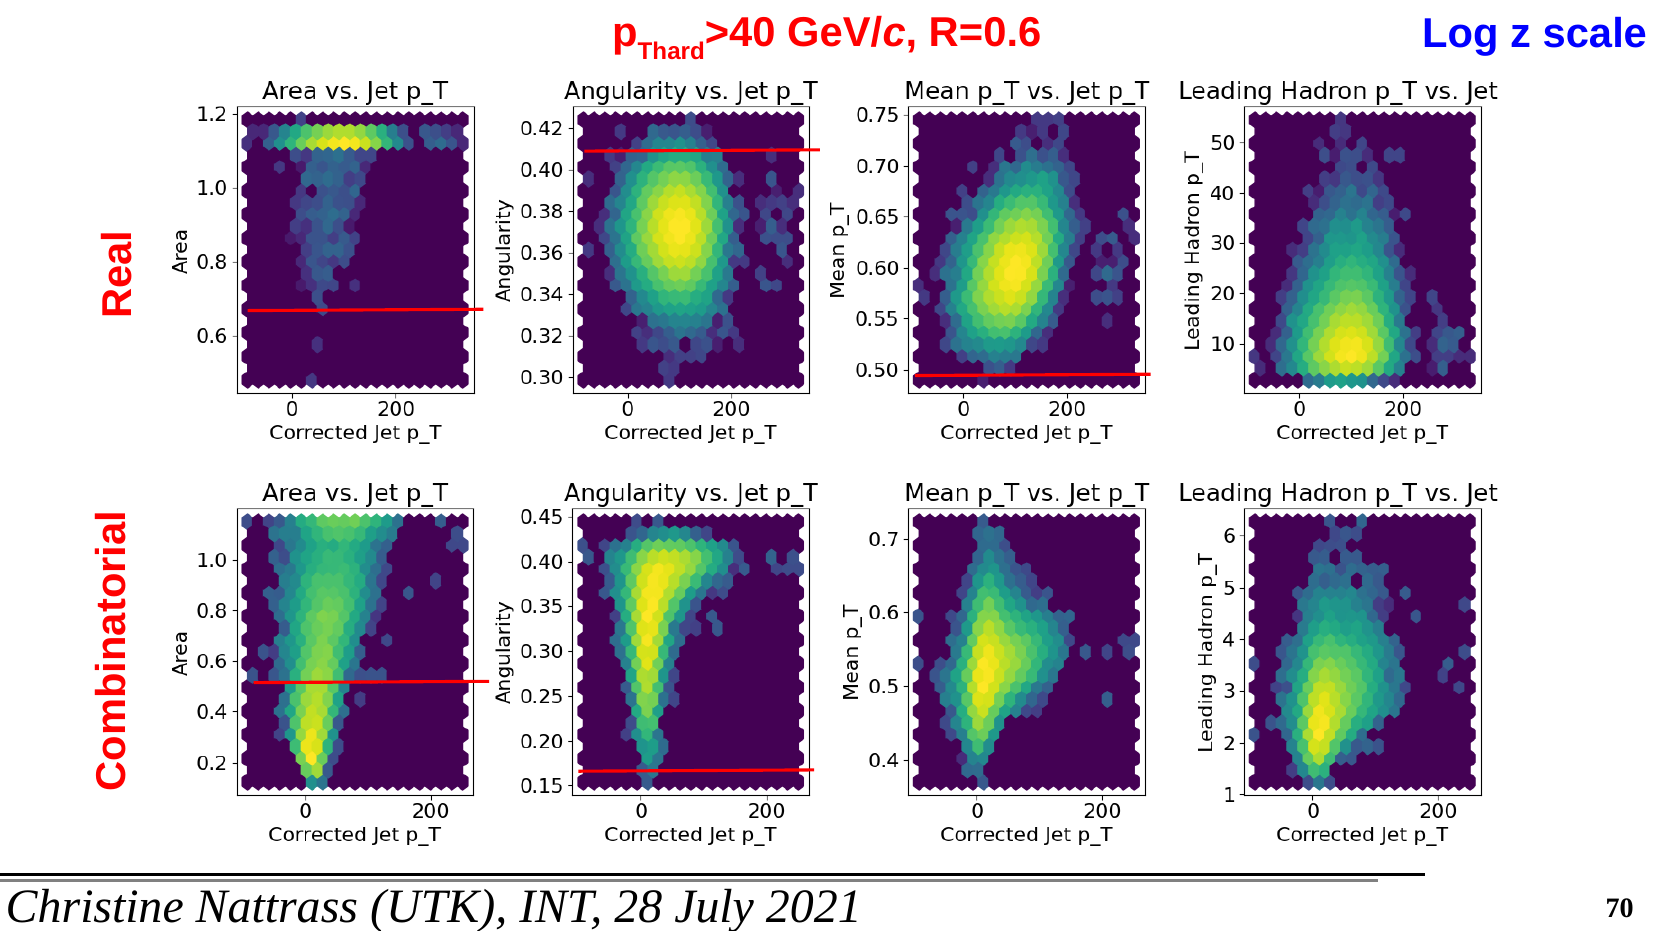

pThard>40 GeV/c, R=0.6
Log z scale
Real
Combinatorial